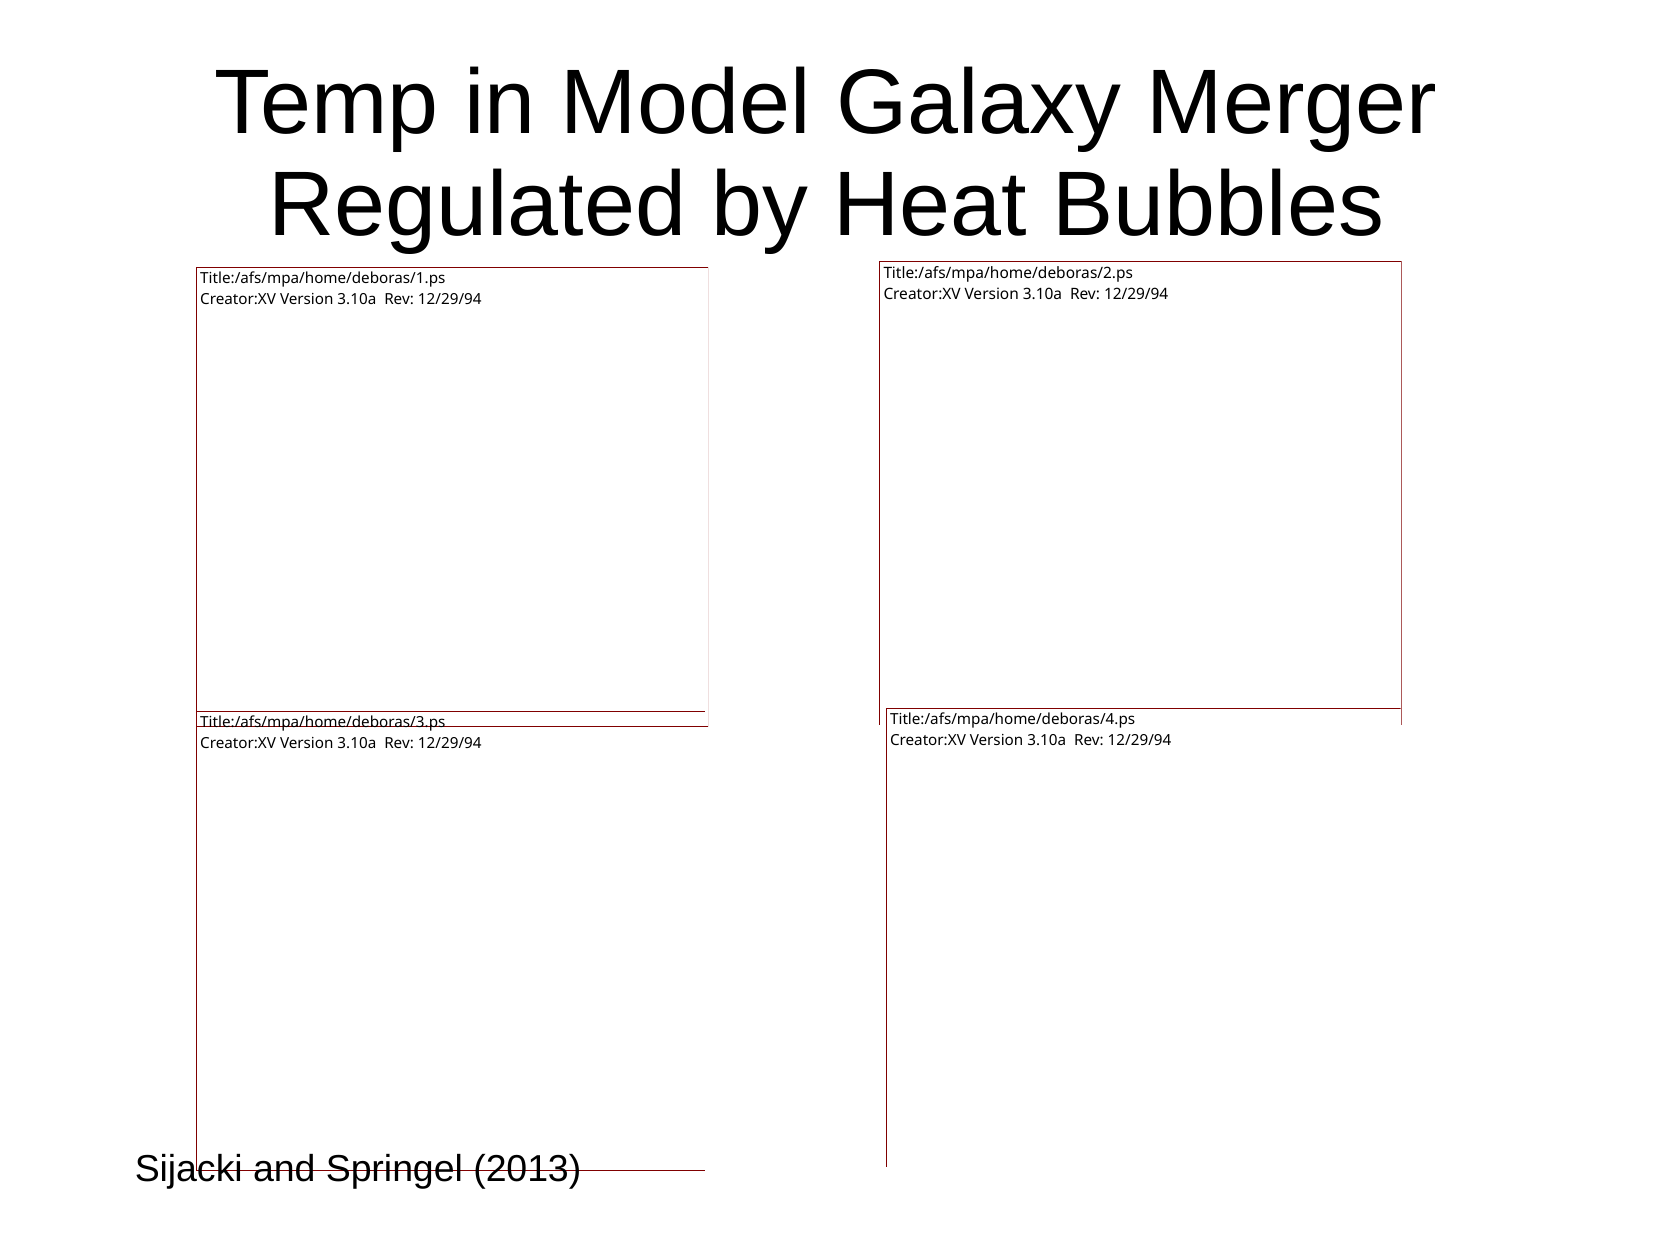

# Temp in Model Galaxy Merger Regulated by Heat Bubbles
Sijacki and Springel (2013)